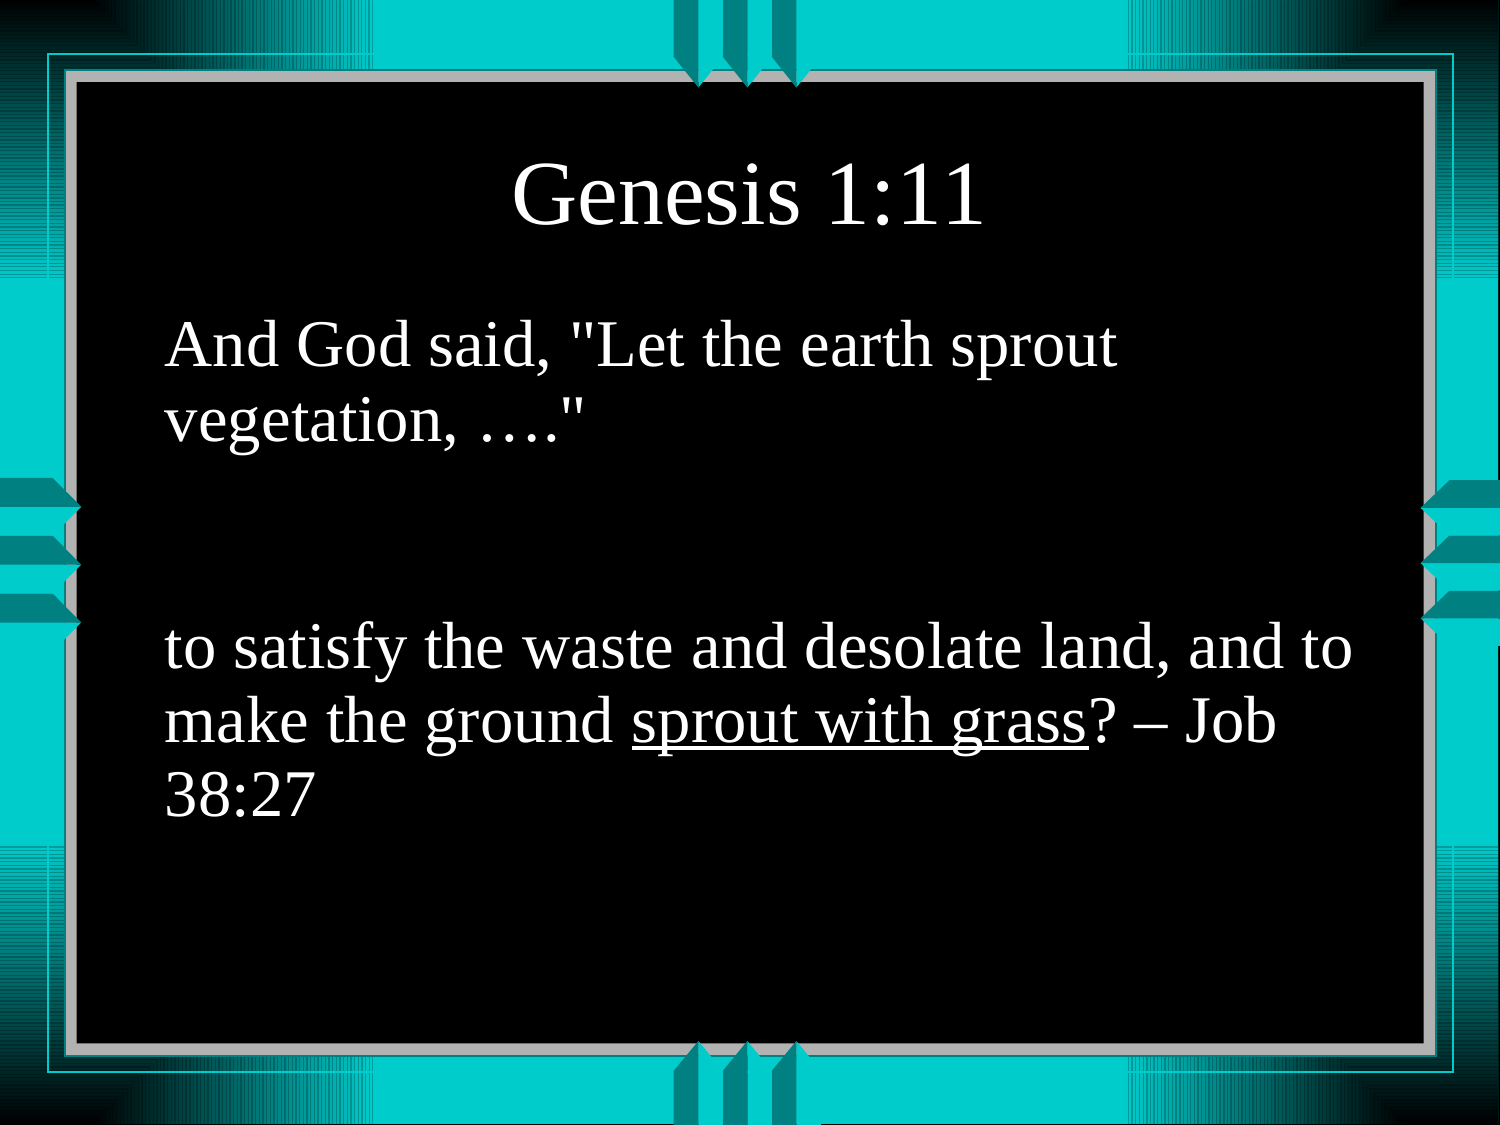

# Genesis 1:11
And God said, "Let the earth sprout vegetation, …."
to satisfy the waste and desolate land, and to make the ground sprout with grass? – Job 38:27